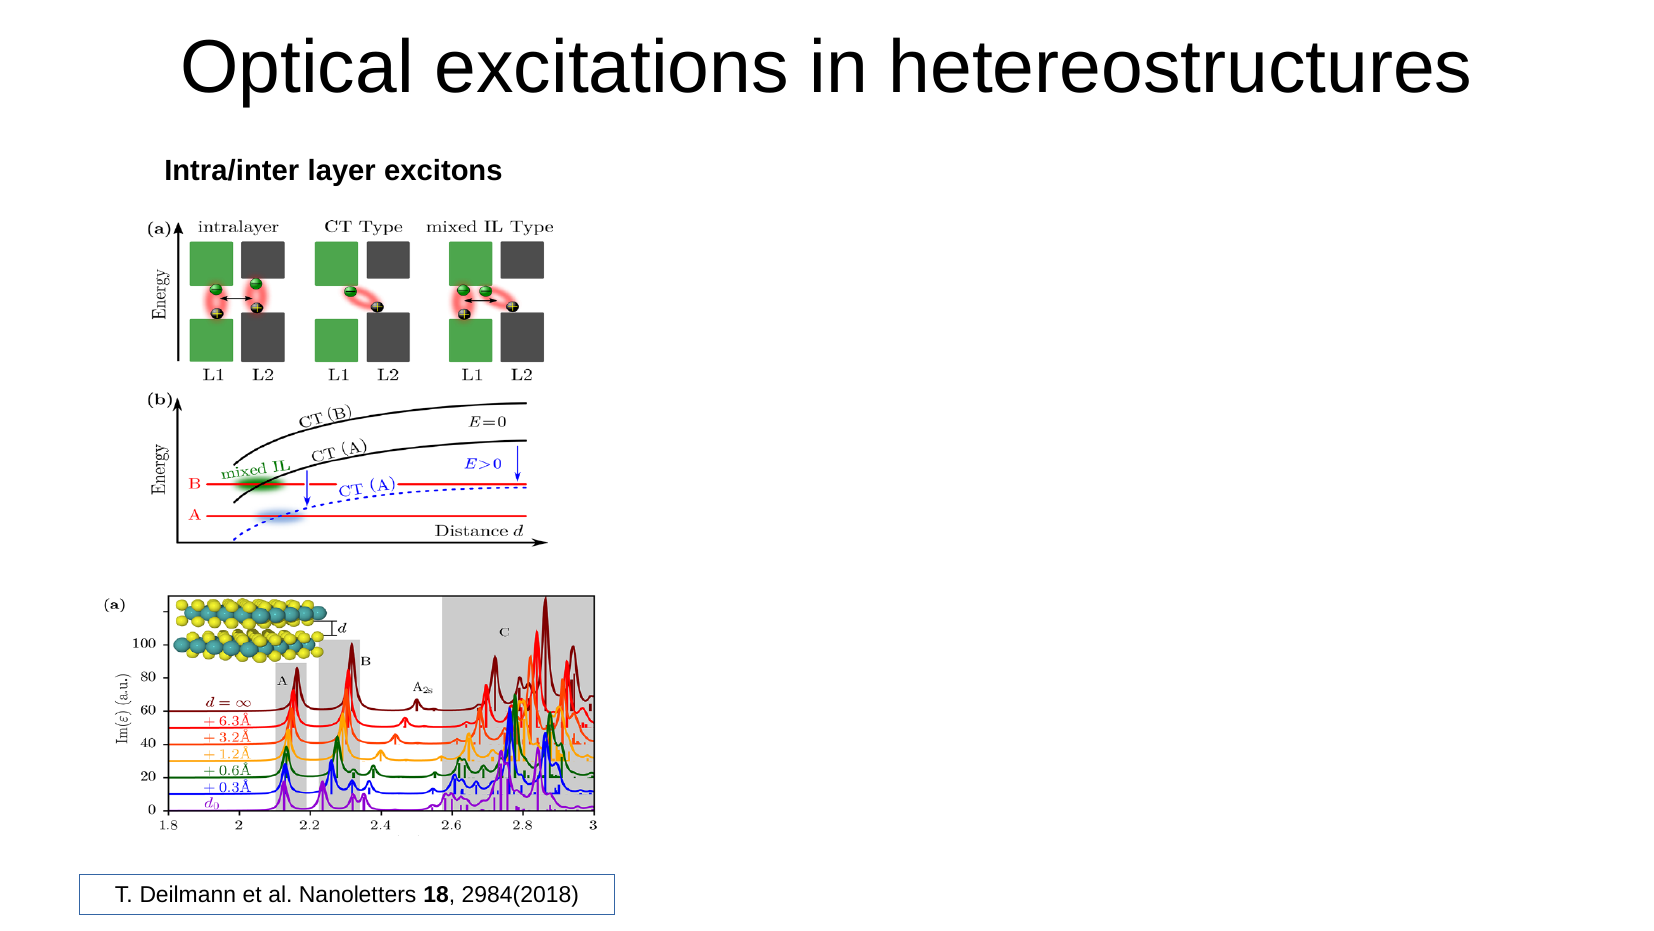

# Optical excitations in hetereostructures
Intra/inter layer excitons
T. Deilmann et al. Nanoletters 18, 2984(2018)